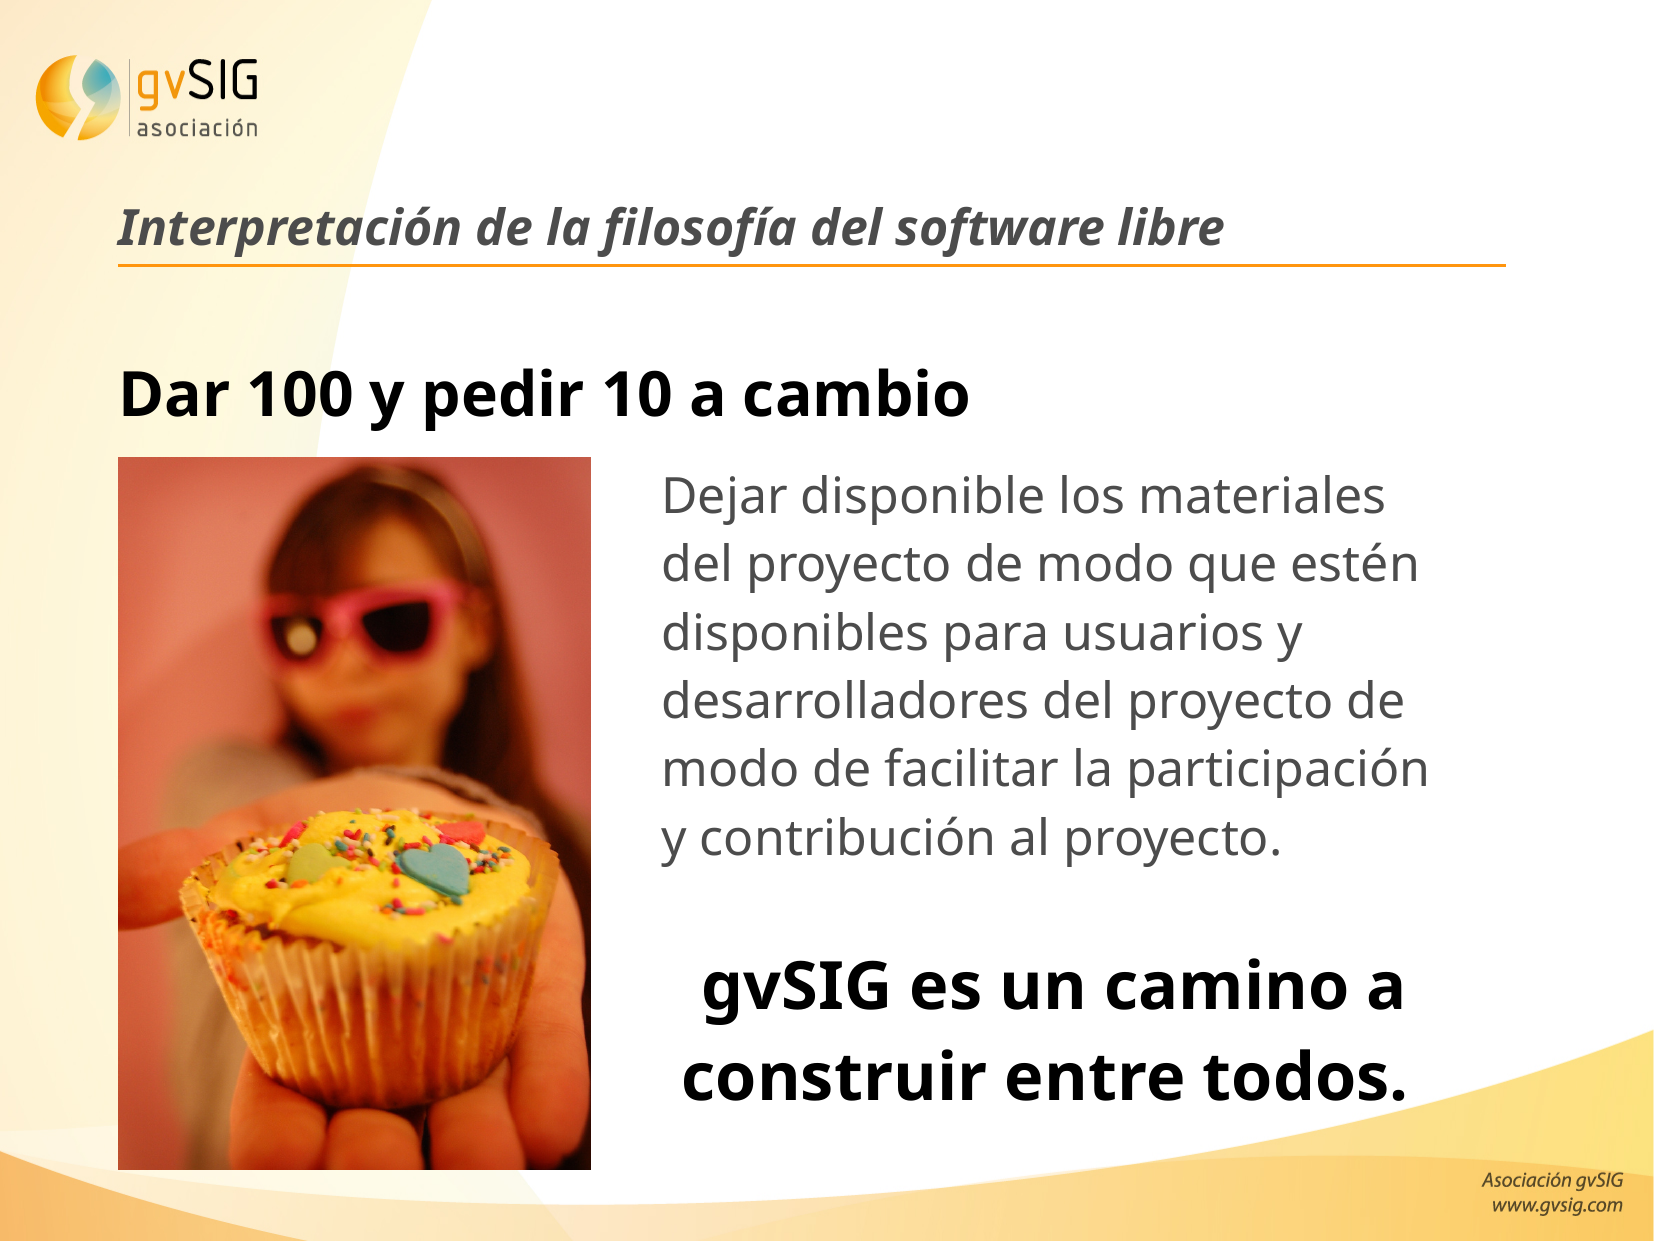

# Interpretación de la filosofía del software libre
Dar 100 y pedir 10 a cambio
Dejar disponible los materiales del proyecto de modo que estén disponibles para usuarios y desarrolladores del proyecto de modo de facilitar la participación y contribución al proyecto.
gvSIG es un camino a construir entre todos.